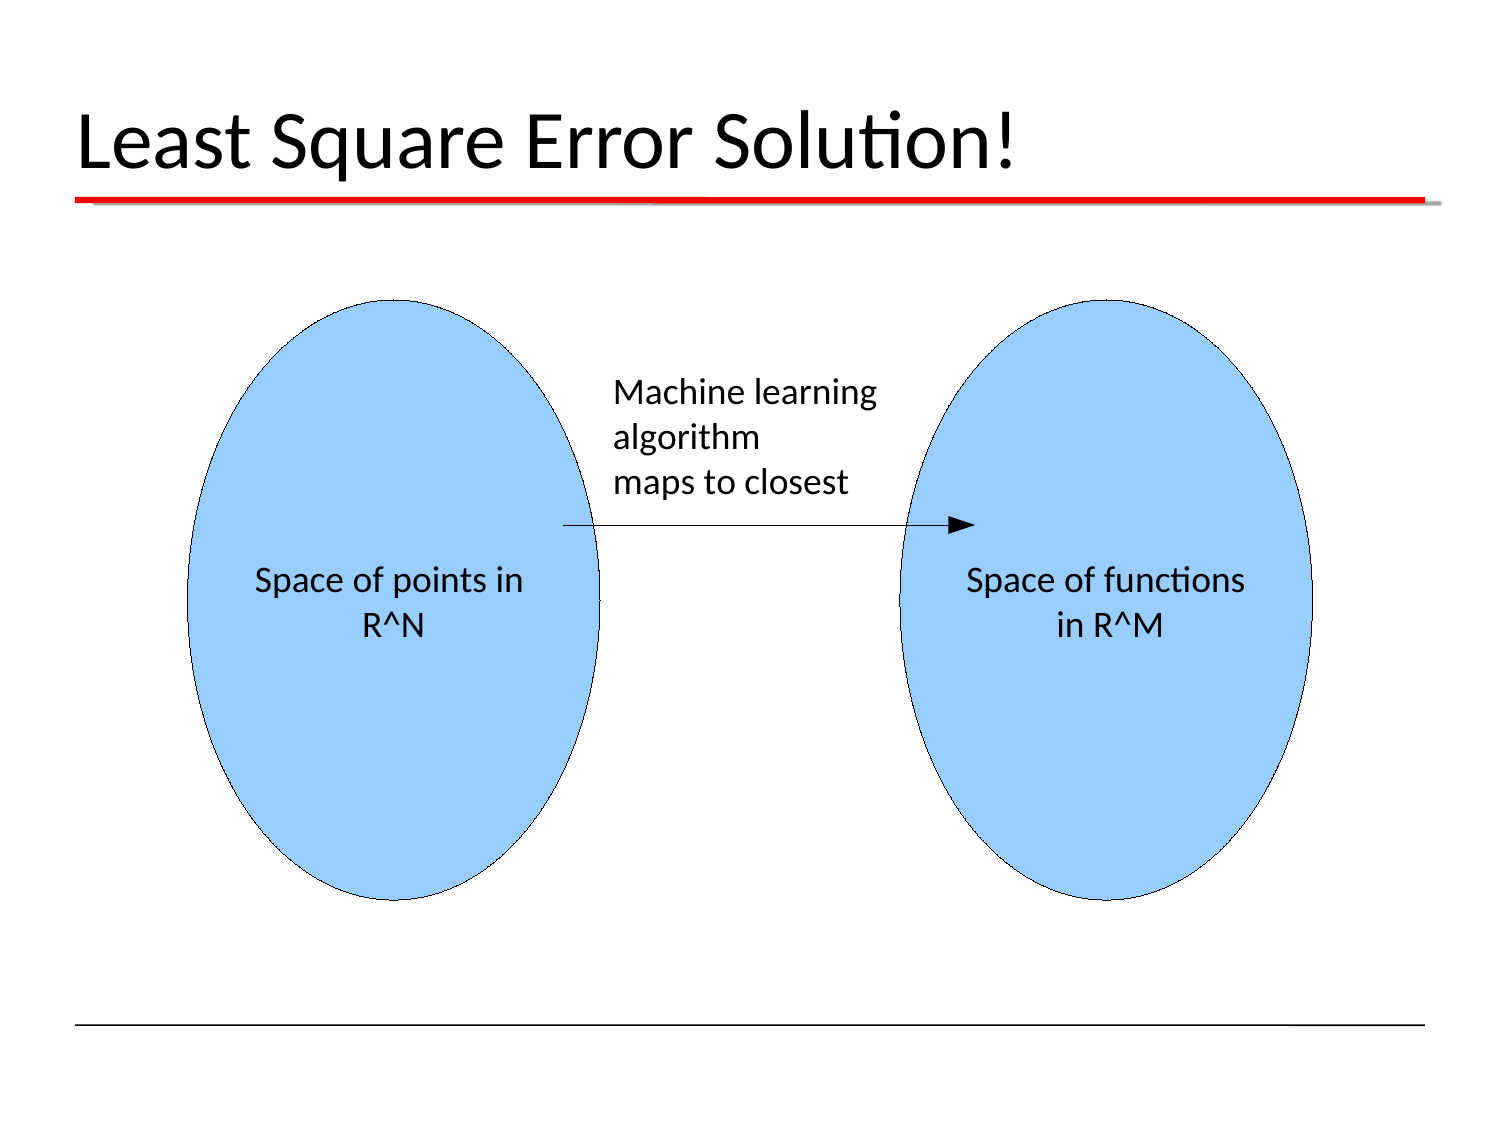

# Least Square Error Solution!
Space of points in
R^N
Space of functions
 in R^M
Machine learning
algorithm
maps to closest